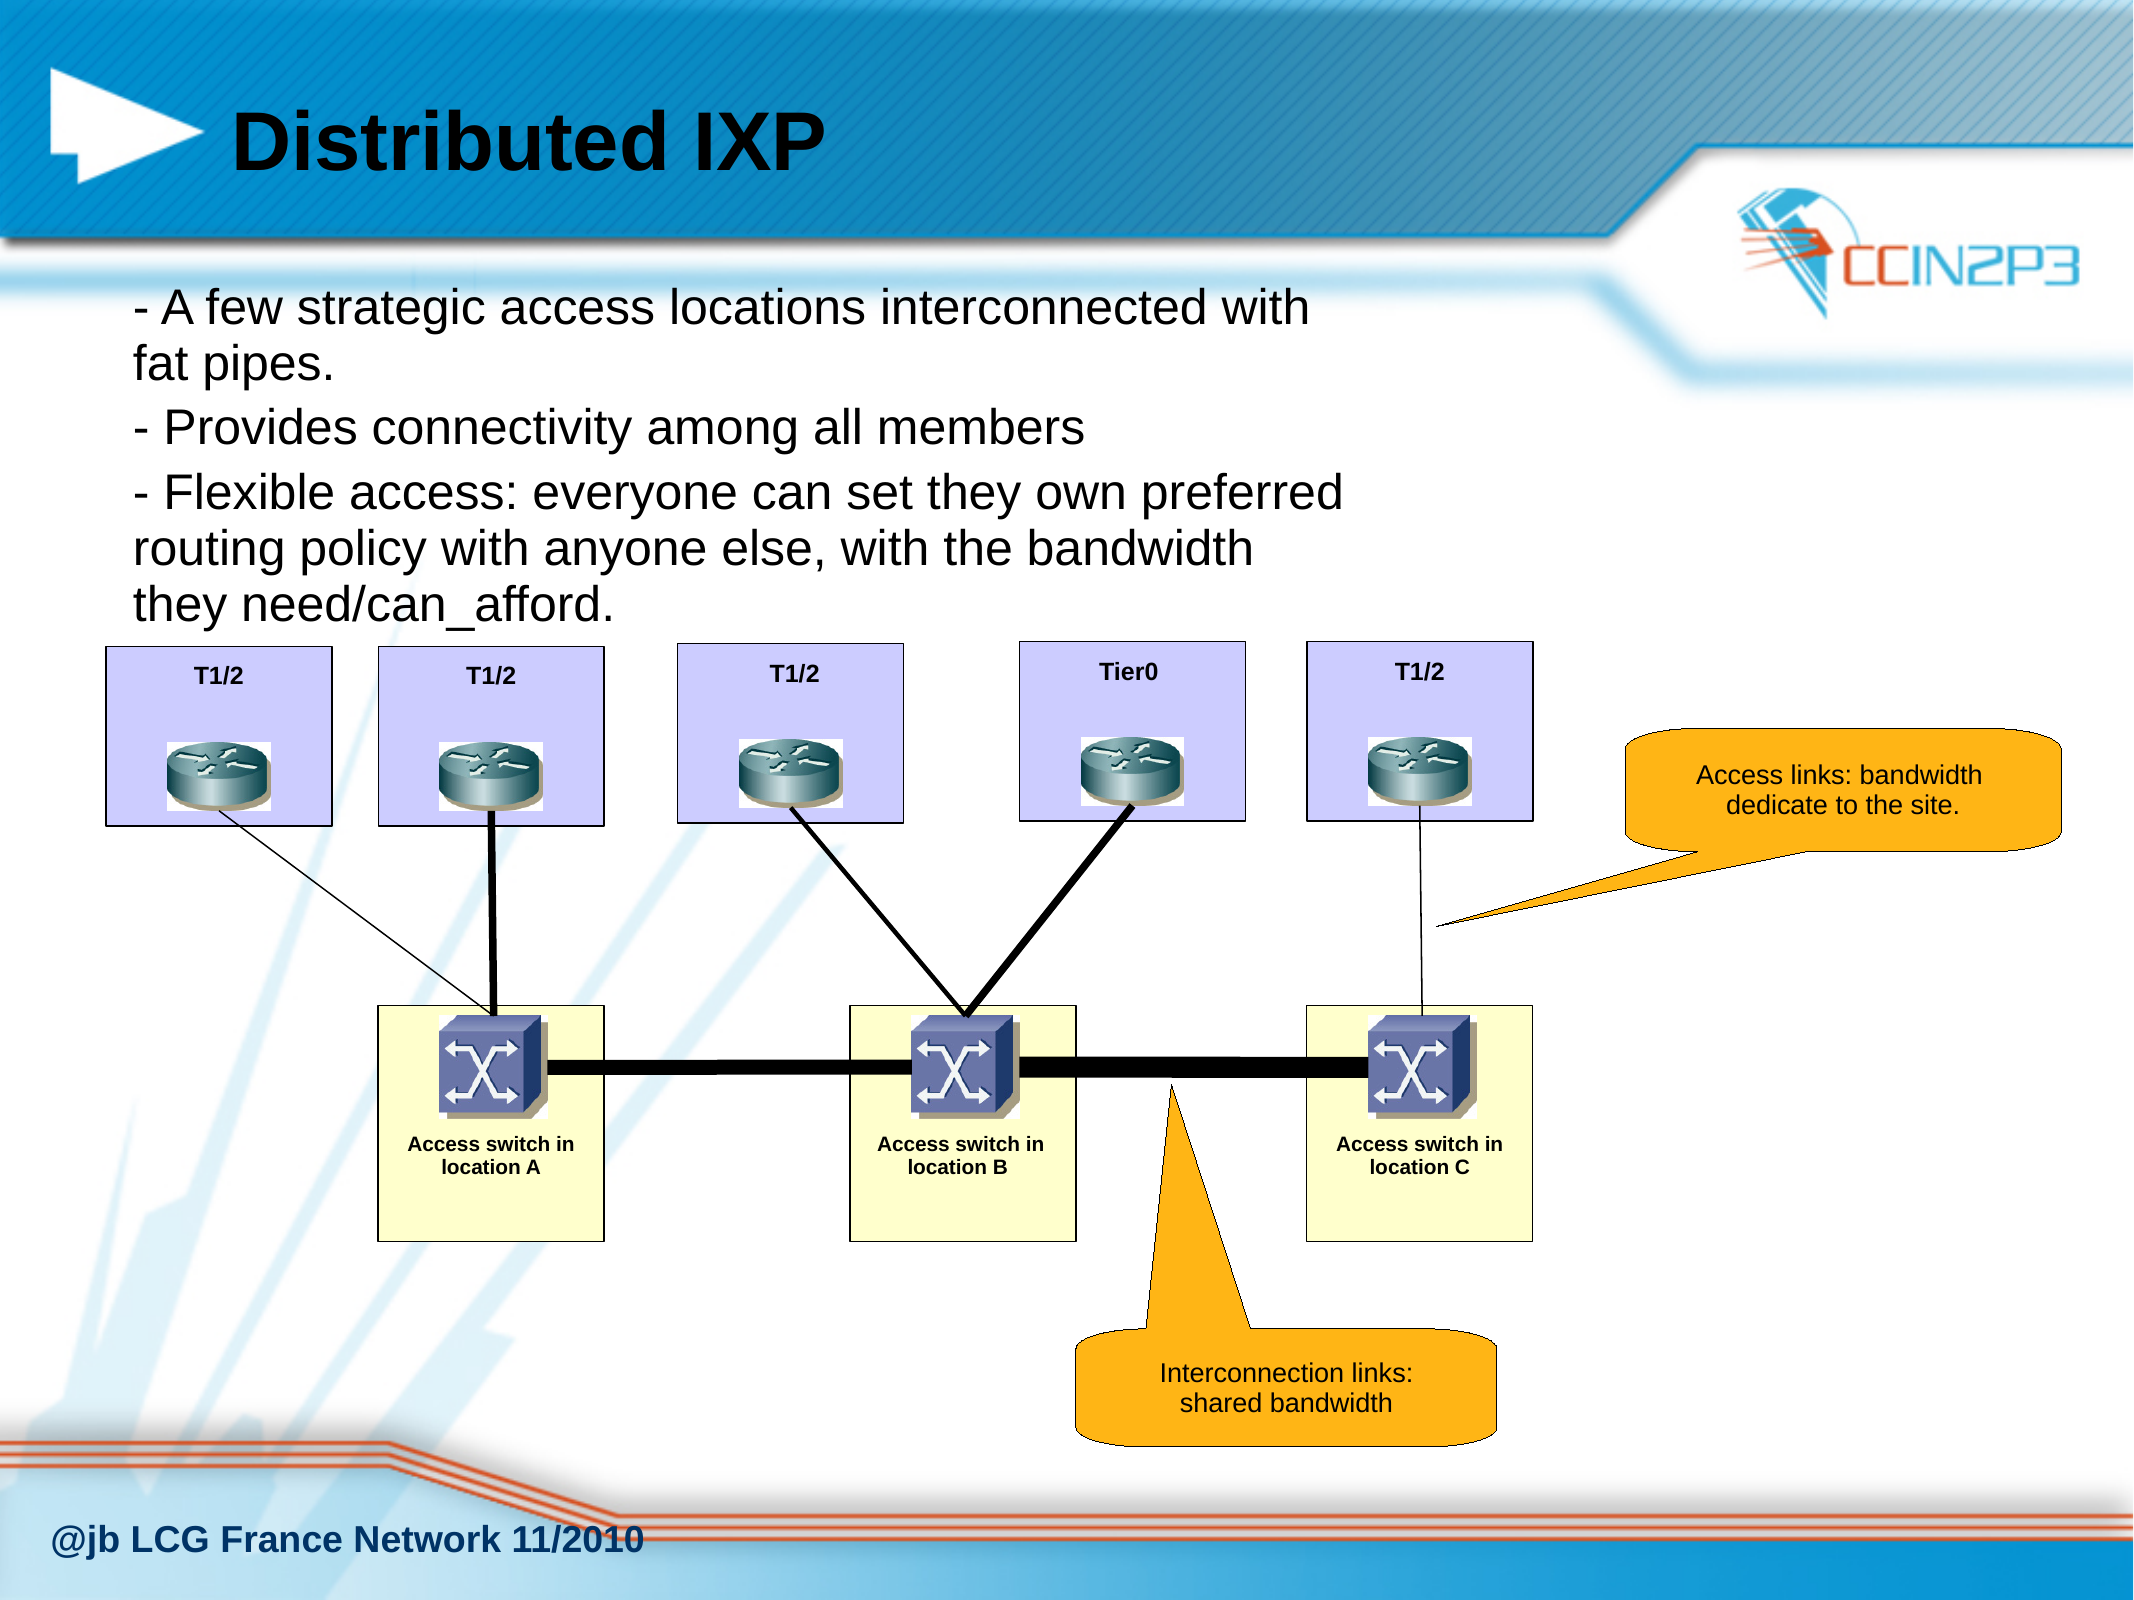

# Distributed IXP
- A few strategic access locations interconnected with fat pipes.
- Provides connectivity among all members
- Flexible access: everyone can set they own preferred routing policy with anyone else, with the bandwidth they need/can_afford.
Tier0
T1/2
T1/2
T1/2
T1/2
Access links: bandwidth
dedicate to the site.
 Access switch in location B
Access switch in location A
Access switch in location C
Interconnection links:
shared bandwidth
15
Votre Nom